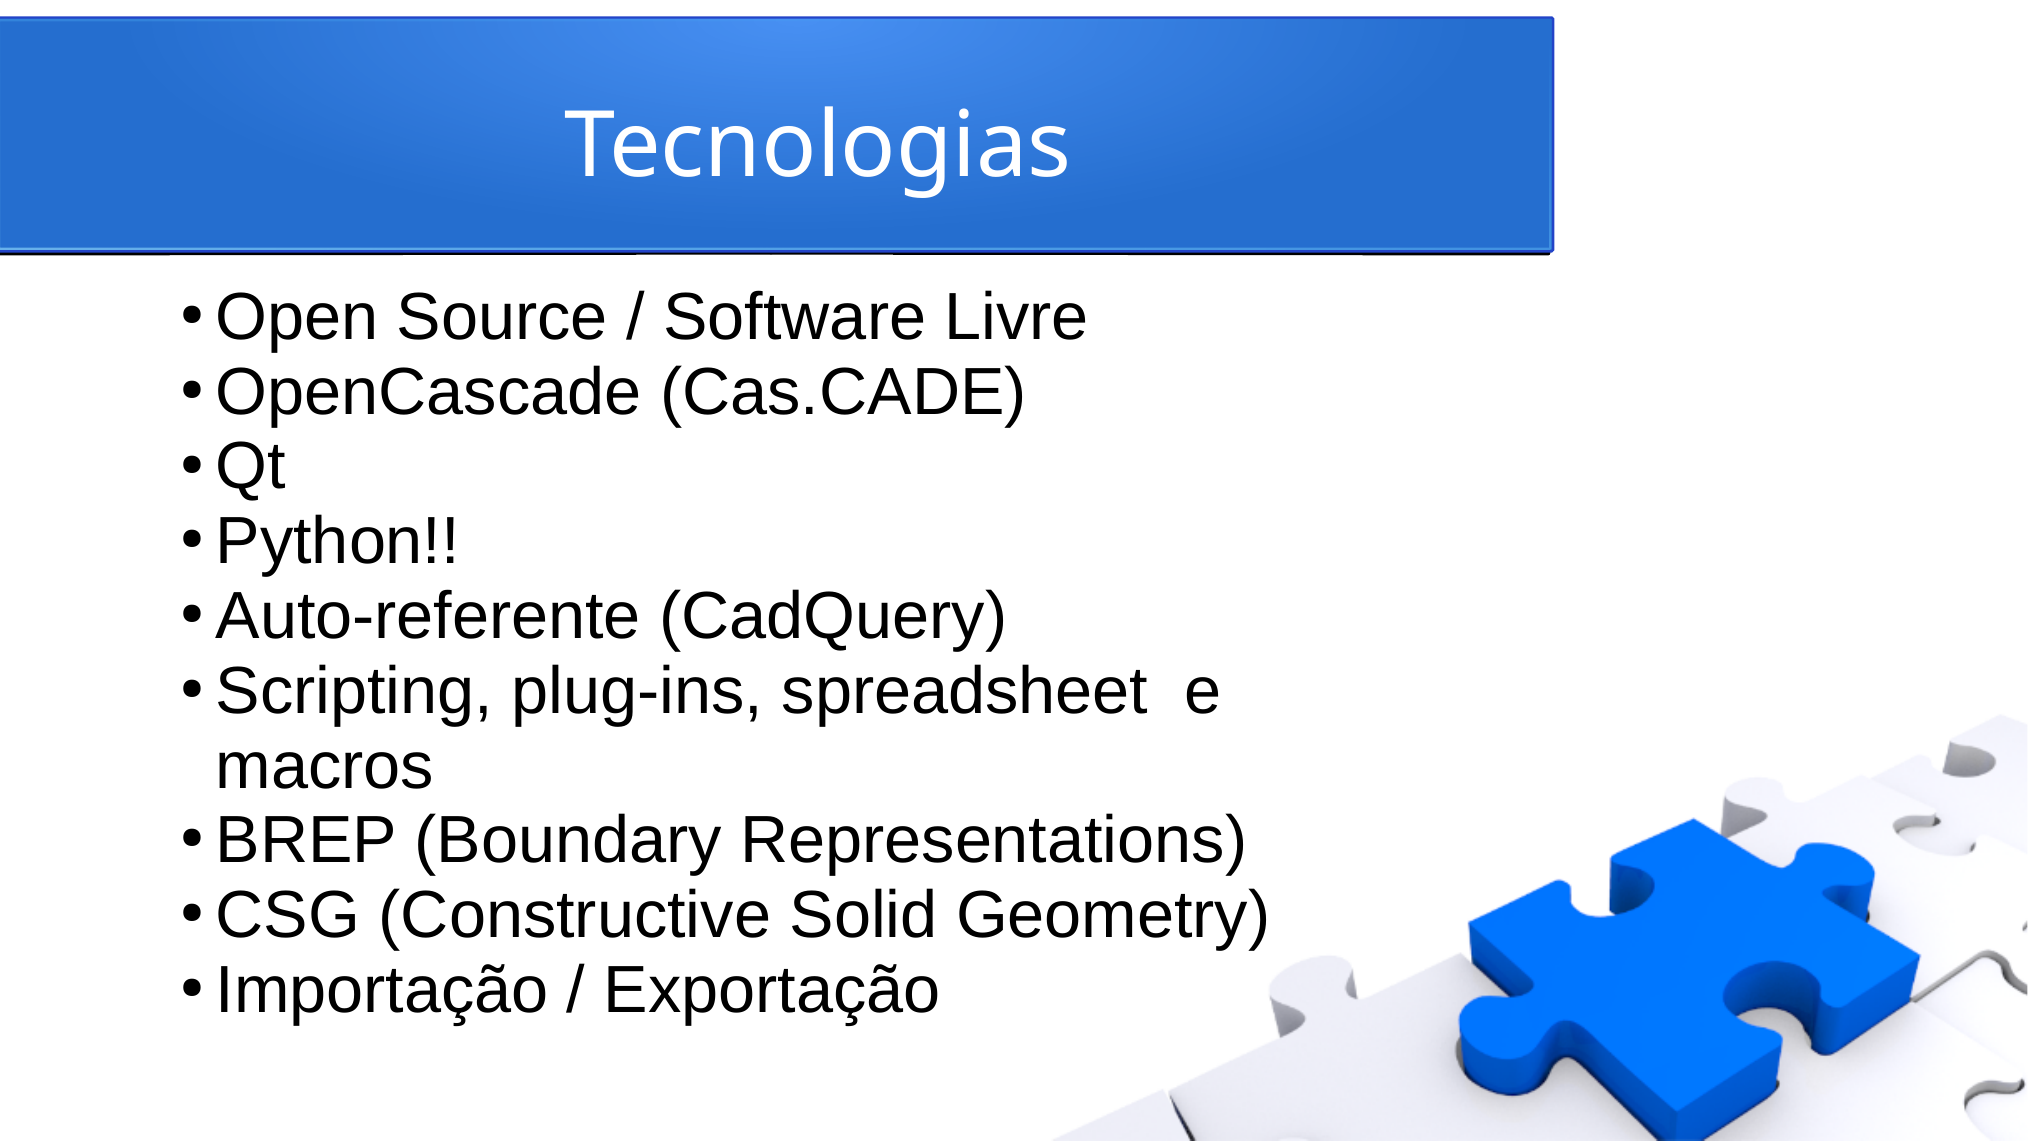

# Tecnologias
Open Source / Software Livre
OpenCascade (Cas.CADE)
Qt
Python!!
Auto-referente (CadQuery)
Scripting, plug-ins, spreadsheet e macros
BREP (Boundary Representations)
CSG (Constructive Solid Geometry)
Importação / Exportação